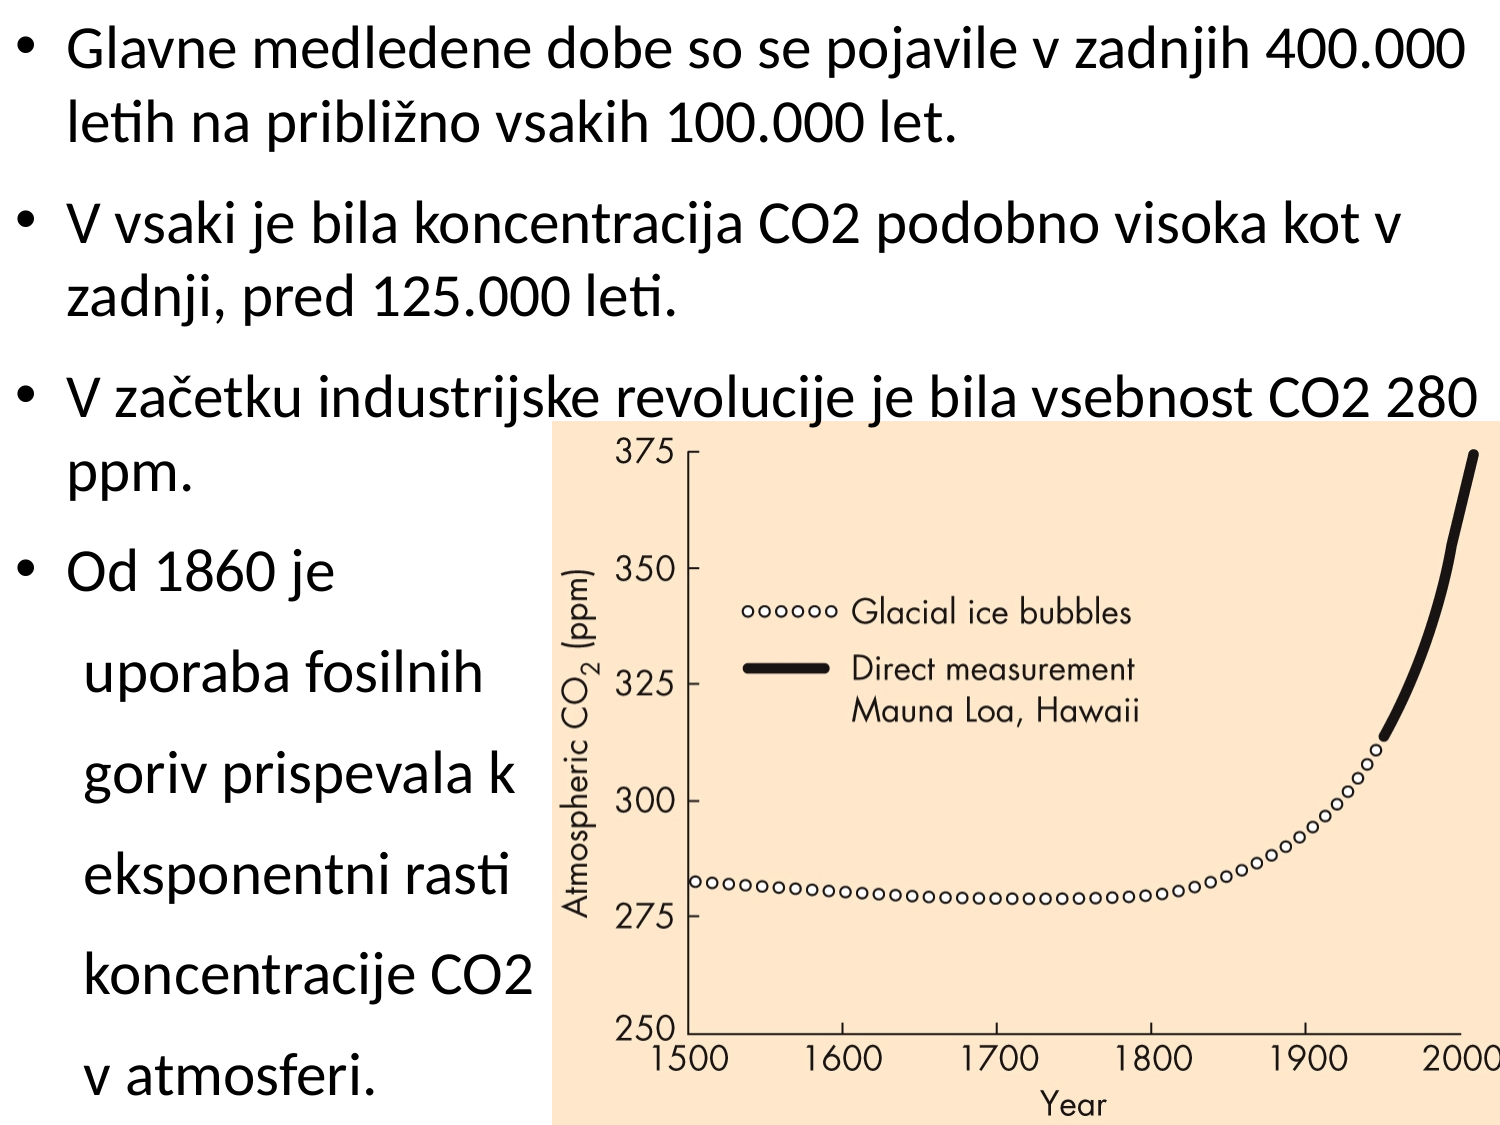

# Glavne medledene dobe so se pojavile v zadnjih 400.000 letih na približno vsakih 100.000 let.
V vsaki je bila koncentracija CO2 podobno visoka kot v zadnji, pred 125.000 leti.
V začetku industrijske revolucije je bila vsebnost CO2 280 ppm.
Od 1860 je
	uporaba fosilnih
	goriv prispevala k
	eksponentni rasti
	koncentracije CO2
	v atmosferi.